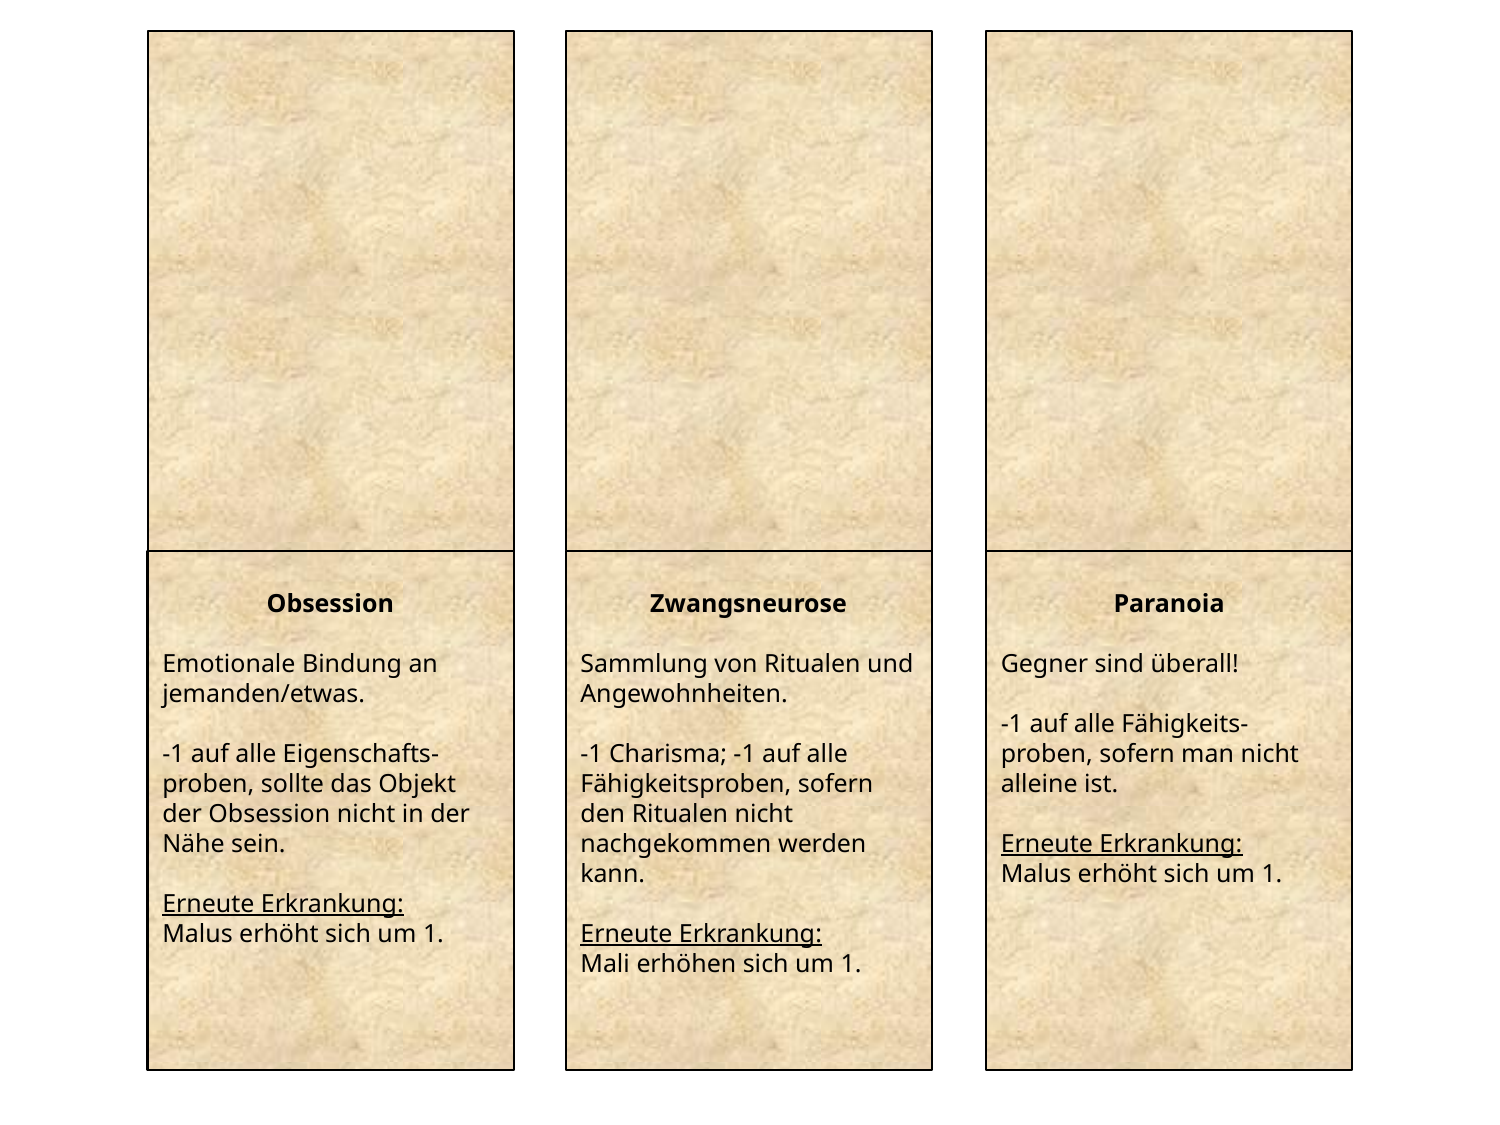

Obsession
Emotionale Bindung an jemanden/etwas.
-1 auf alle Eigenschafts-proben, sollte das Objekt der Obsession nicht in der Nähe sein.
Erneute Erkrankung:
Malus erhöht sich um 1.
Zwangsneurose
Sammlung von Ritualen und Angewohnheiten.
-1 Charisma; -1 auf alle Fähigkeitsproben, sofern den Ritualen nicht nachgekommen werden kann.
Erneute Erkrankung:
Mali erhöhen sich um 1.
Paranoia
Gegner sind überall!
-1 auf alle Fähigkeits-proben, sofern man nicht alleine ist.
Erneute Erkrankung:
Malus erhöht sich um 1.